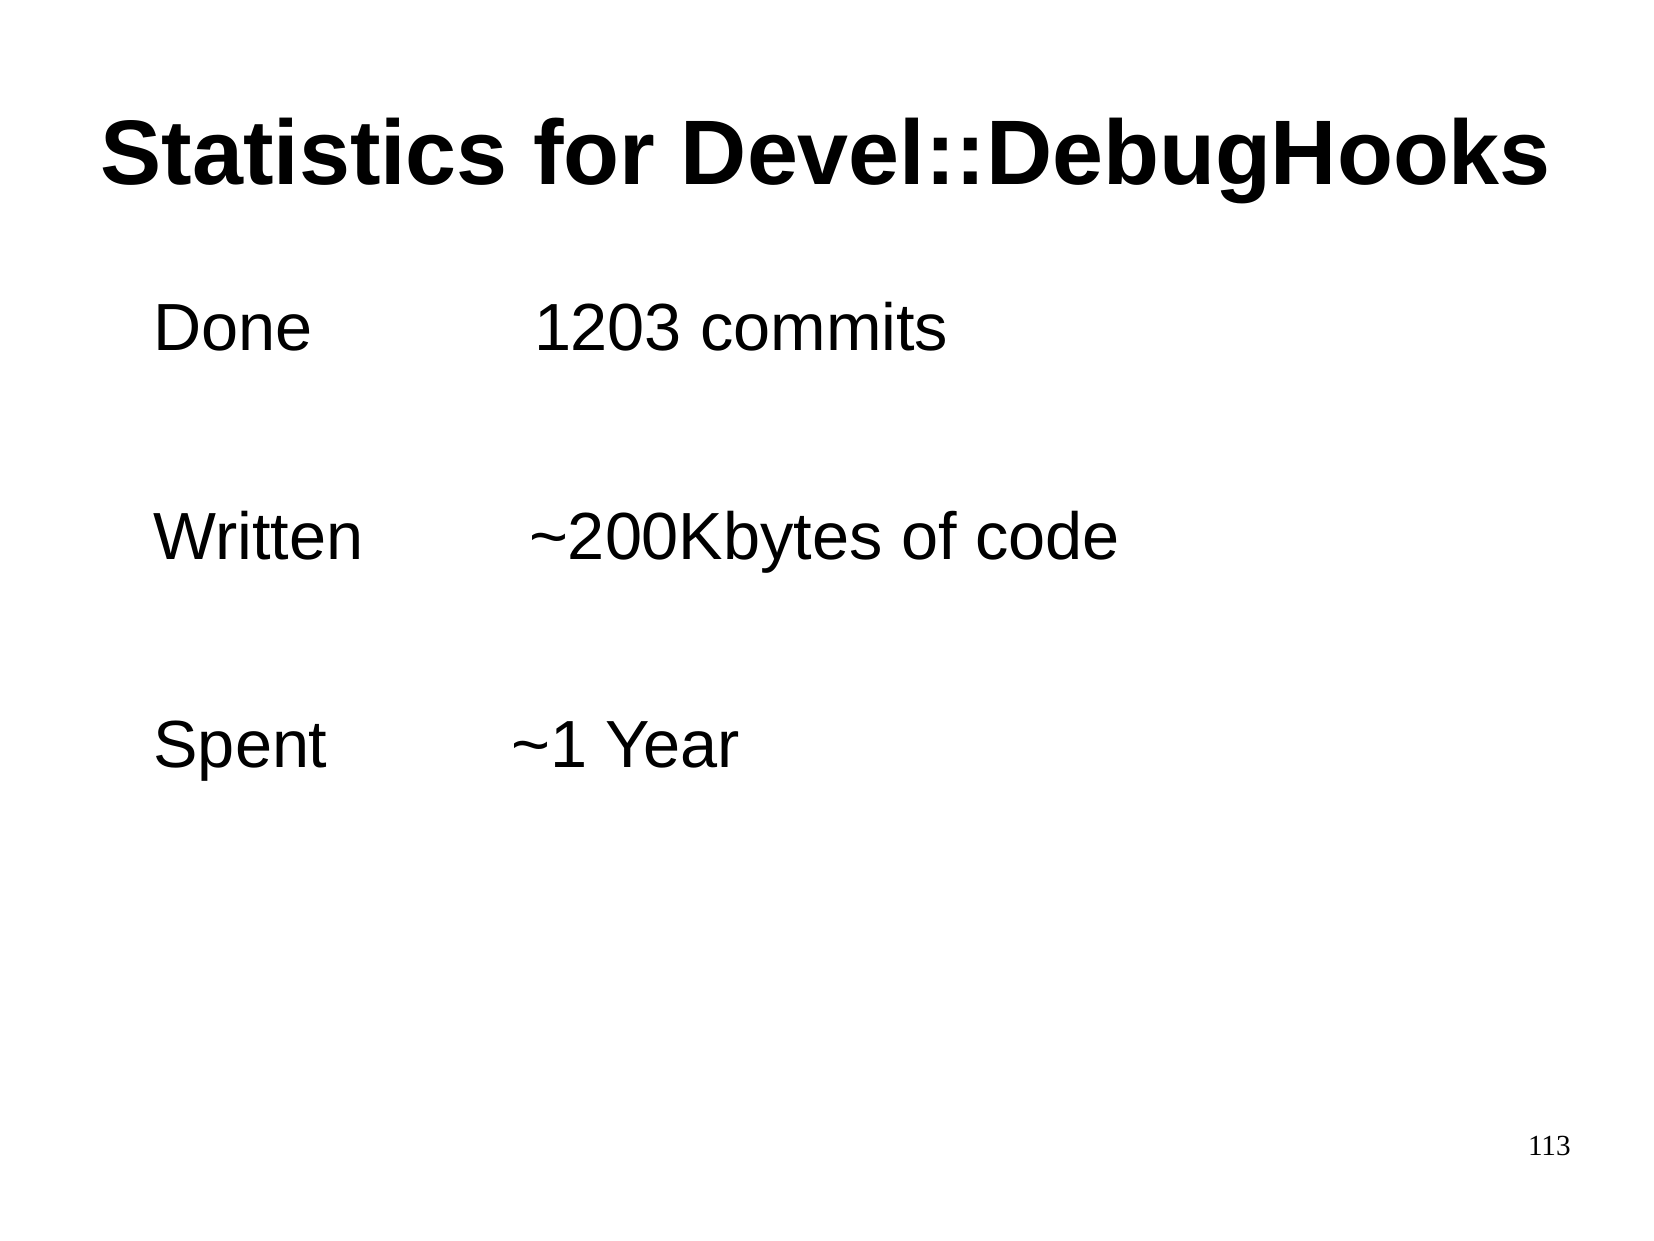

# Statistics for Devel::DebugHooks
Done 1203 commits
Written ~200Kbytes of code
Spent ~1 Year
113